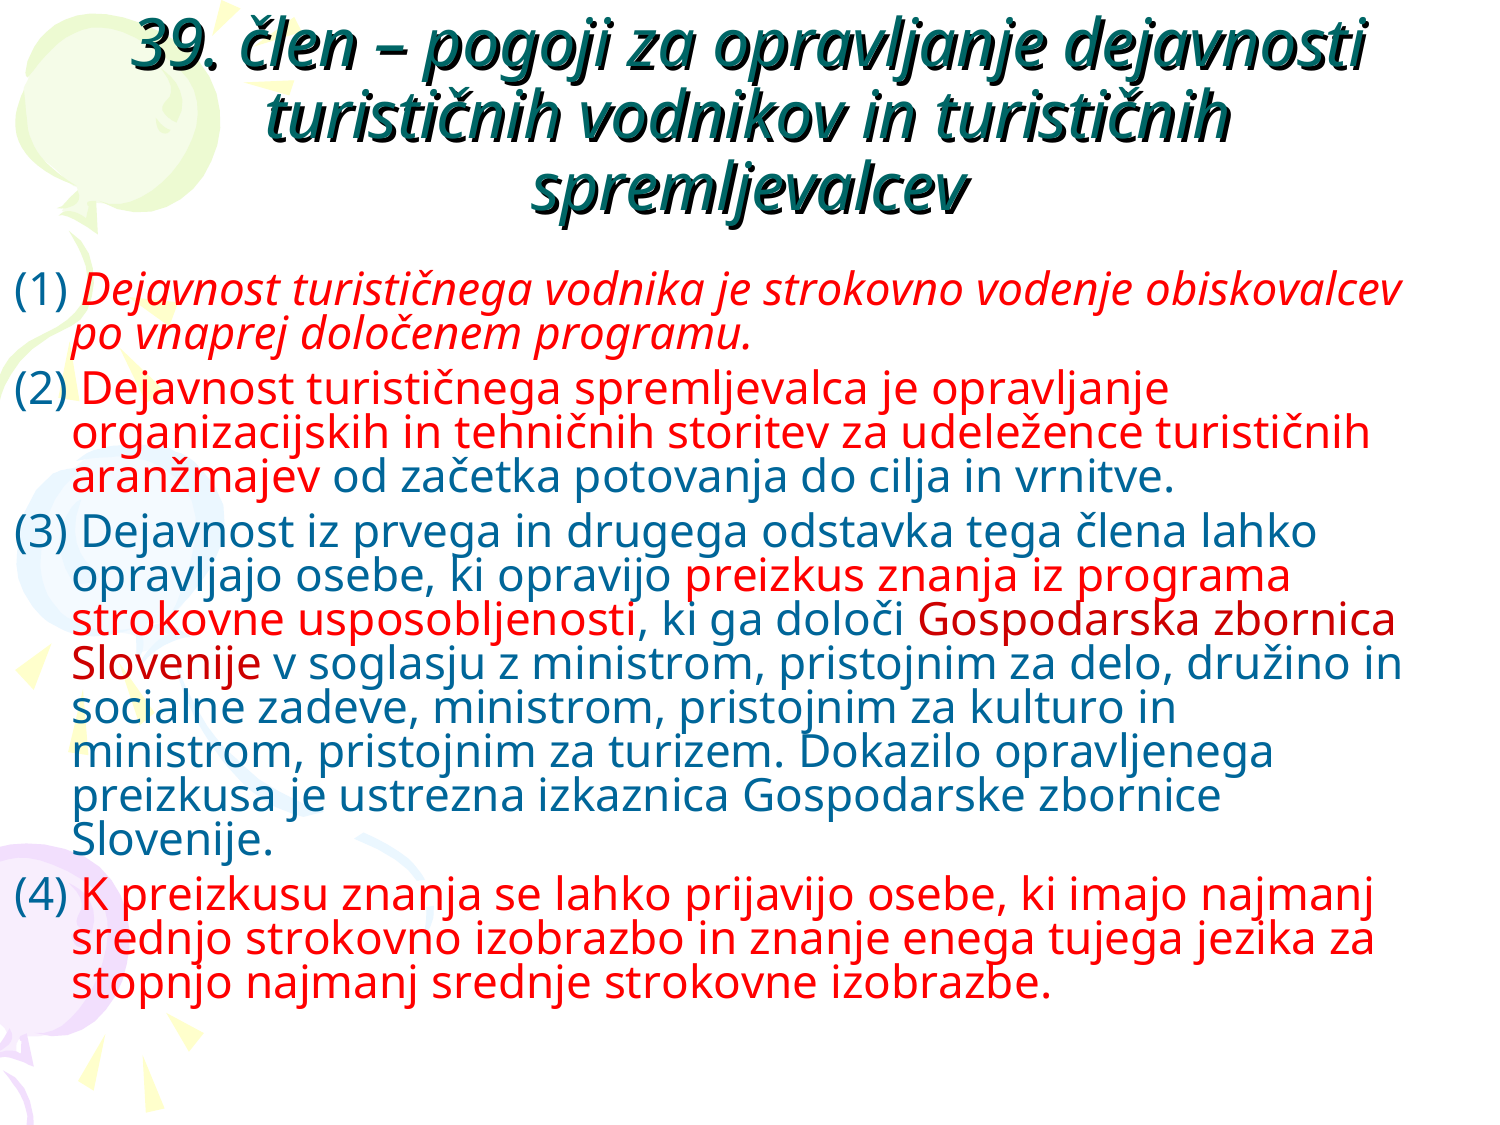

# 39. člen – pogoji za opravljanje dejavnosti turističnih vodnikov in turističnih spremljevalcev
(1) Dejavnost turističnega vodnika je strokovno vodenje obiskovalcev po vnaprej določenem programu.
(2) Dejavnost turističnega spremljevalca je opravljanje organizacijskih in tehničnih storitev za udeležence turističnih aranžmajev od začetka potovanja do cilja in vrnitve.
(3) Dejavnost iz prvega in drugega odstavka tega člena lahko opravljajo osebe, ki opravijo preizkus znanja iz programa strokovne usposobljenosti, ki ga določi Gospodarska zbornica Slovenije v soglasju z ministrom, pristojnim za delo, družino in socialne zadeve, ministrom, pristojnim za kulturo in ministrom, pristojnim za turizem. Dokazilo opravljenega preizkusa je ustrezna izkaznica Gospodarske zbornice Slovenije.
(4) K preizkusu znanja se lahko prijavijo osebe, ki imajo najmanj srednjo strokovno izobrazbo in znanje enega tujega jezika za stopnjo najmanj srednje strokovne izobrazbe.